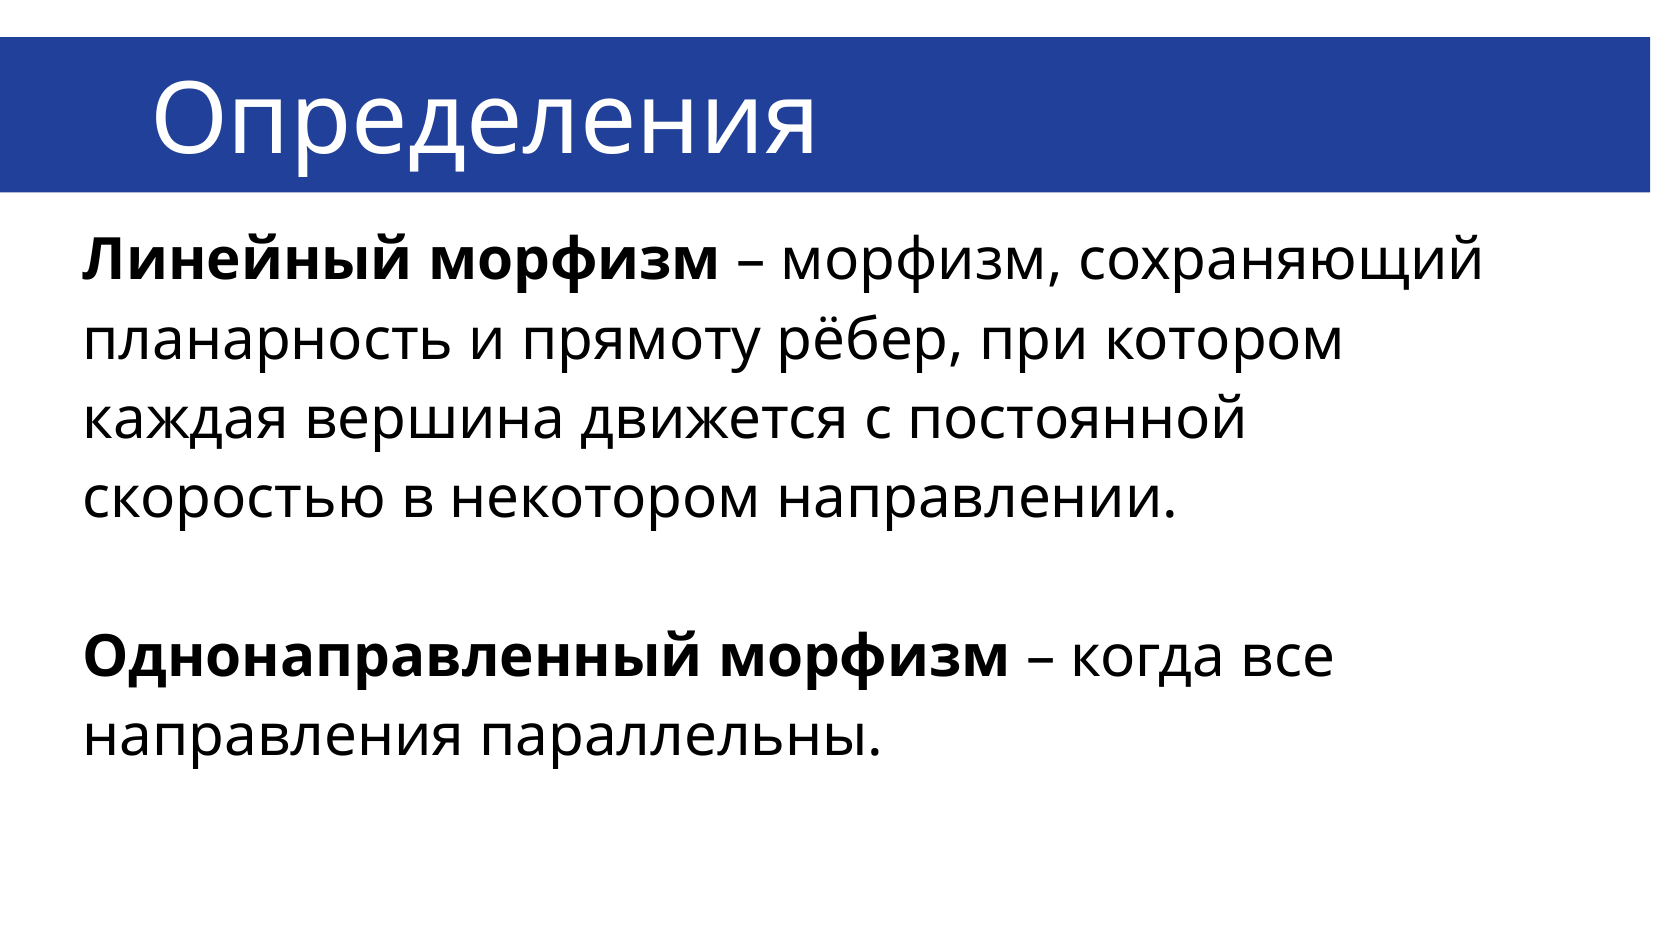

# Определения
Линейный морфизм – морфизм, сохраняющий планарность и прямоту рёбер, при котором каждая вершина движется с постоянной скоростью в некотором направлении.
Однонаправленный морфизм – когда все направления параллельны.